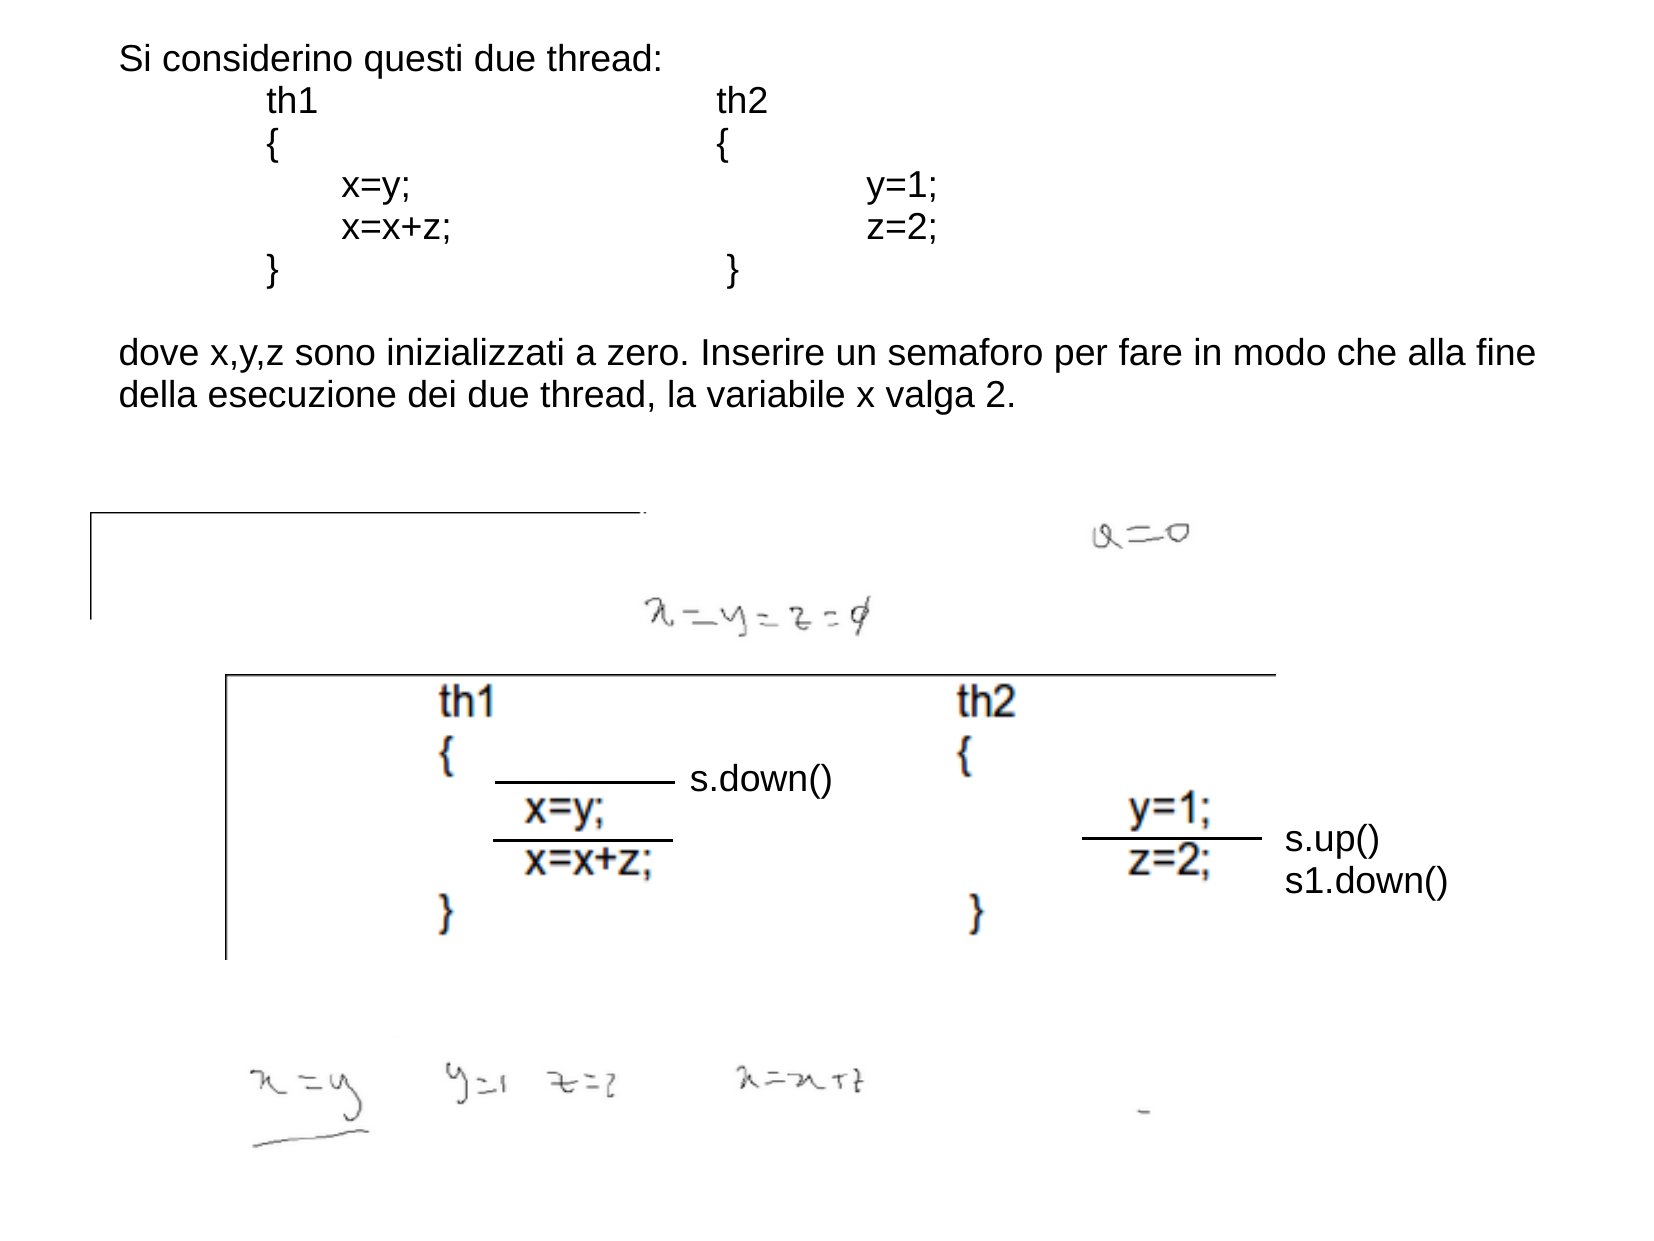

Si considerino questi due thread:
th1 						th2
{ 						{
	x=y; 						y=1;
 	x=x+z; 						z=2;
}						 }
dove x,y,z sono inizializzati a zero. Inserire un semaforo per fare in modo che alla fine della esecuzione dei due thread, la variabile x valga 2.
s.down()
s.up()
s1.down()